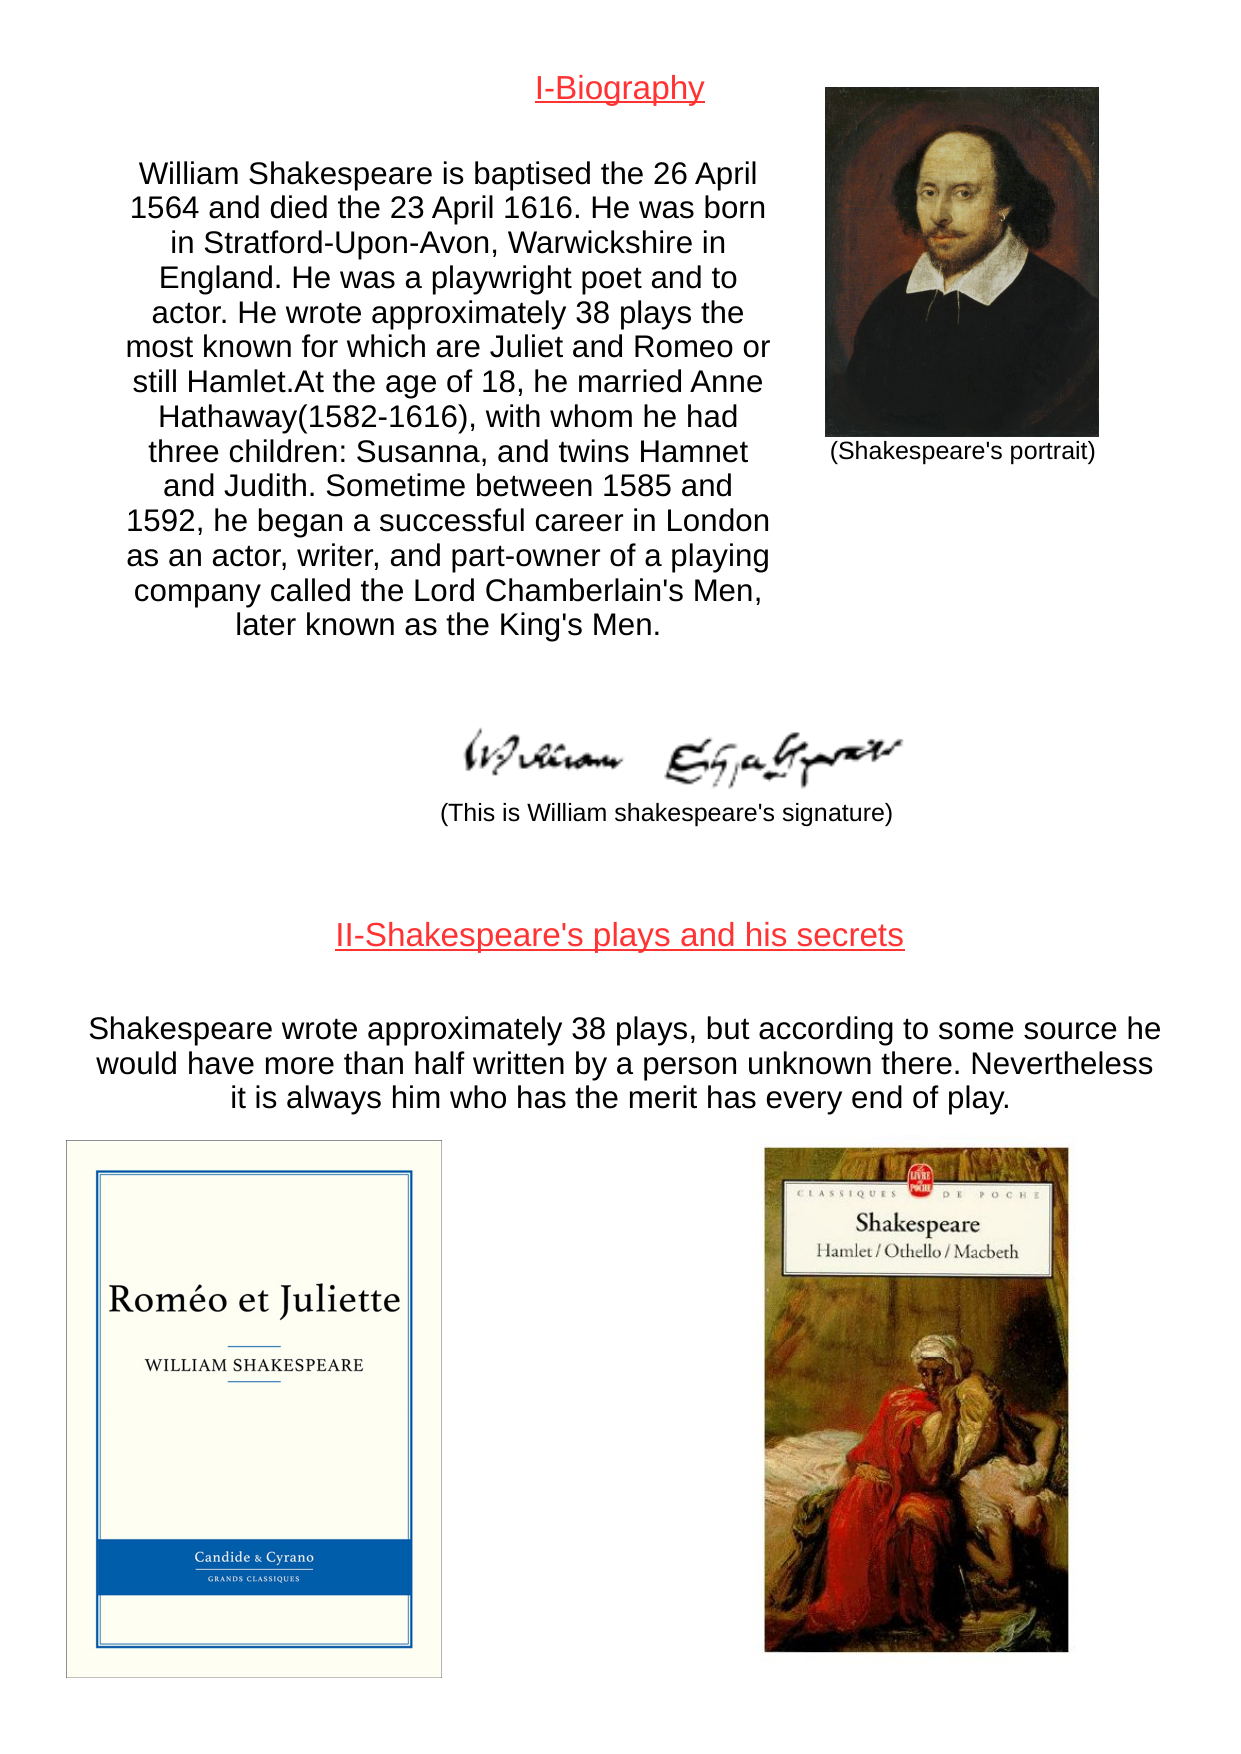

I-Biography
William Shakespeare is baptised the 26 April 1564 and died the 23 April 1616. He was born in Stratford-Upon-Avon, Warwickshire in England. He was a playwright poet and to actor. He wrote approximately 38 plays the most known for which are Juliet and Romeo or still Hamlet.At the age of 18, he married Anne Hathaway(1582-1616), with whom he had three children: Susanna, and twins Hamnet and Judith. Sometime between 1585 and 1592, he began a successful career in London as an actor, writer, and part-owner of a playing company called the Lord Chamberlain's Men, later known as the King's Men.
(Shakespeare's portrait)
(This is William shakespeare's signature)
II-Shakespeare's plays and his secrets
Shakespeare wrote approximately 38 plays, but according to some source he would have more than half written by a person unknown there. Nevertheless it is always him who has the merit has every end of play.